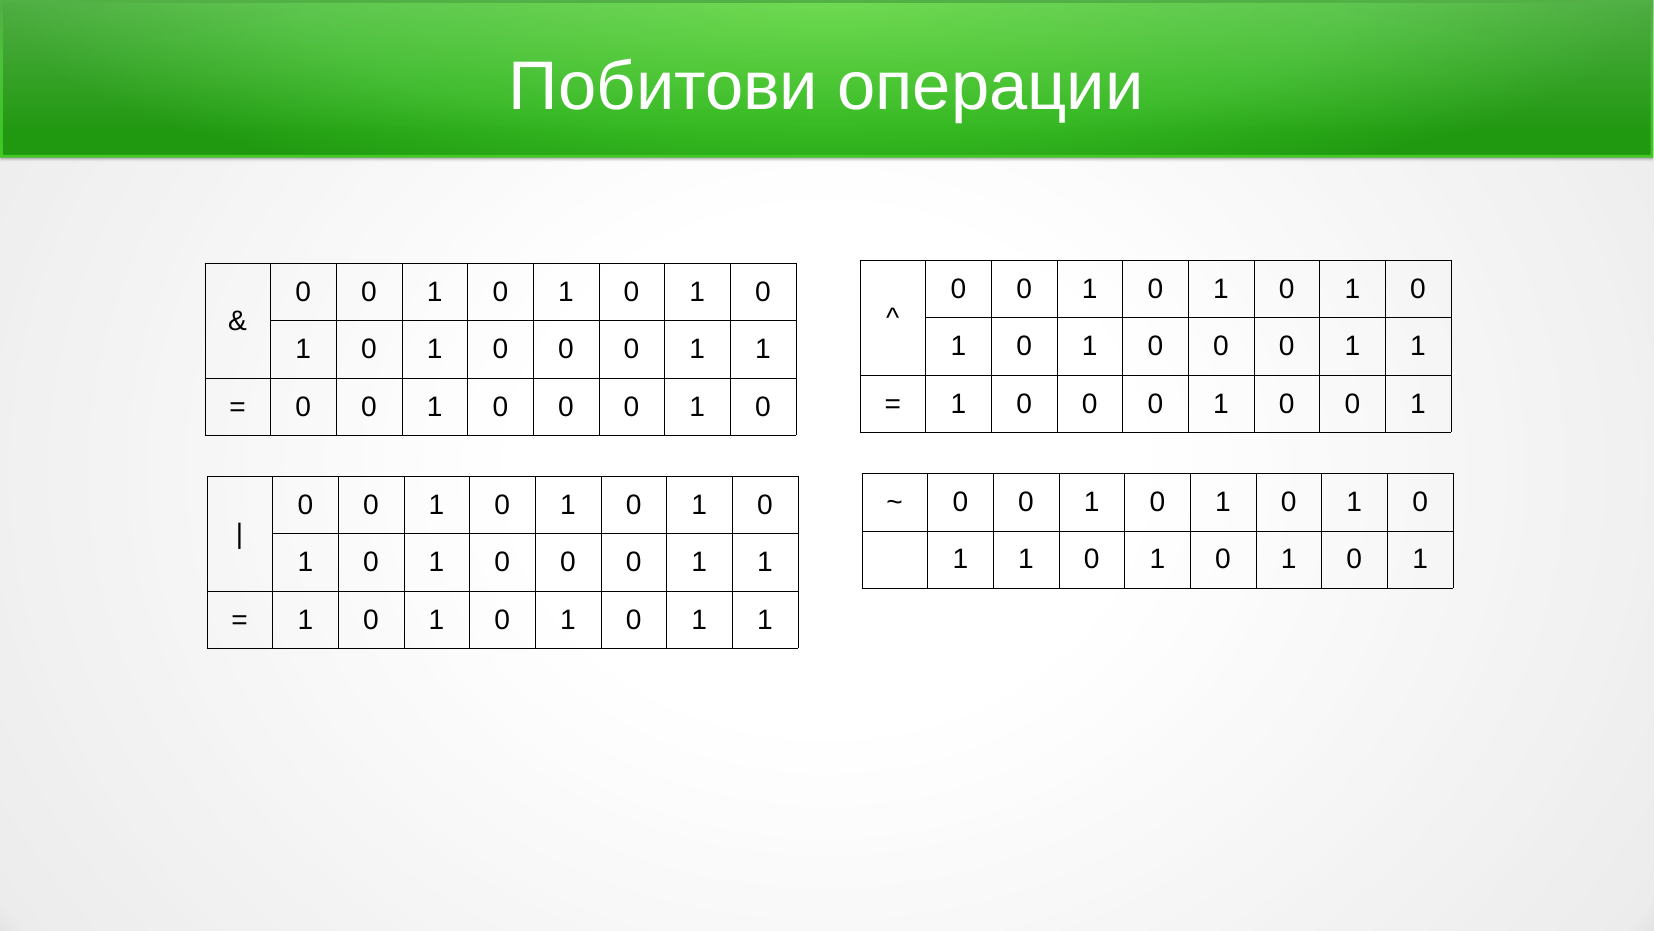

# Побитови операции
| ^ | 0 | 0 | 1 | 0 | 1 | 0 | 1 | 0 |
| --- | --- | --- | --- | --- | --- | --- | --- | --- |
| | 1 | 0 | 1 | 0 | 0 | 0 | 1 | 1 |
| = | 1 | 0 | 0 | 0 | 1 | 0 | 0 | 1 |
| & | 0 | 0 | 1 | 0 | 1 | 0 | 1 | 0 |
| --- | --- | --- | --- | --- | --- | --- | --- | --- |
| | 1 | 0 | 1 | 0 | 0 | 0 | 1 | 1 |
| = | 0 | 0 | 1 | 0 | 0 | 0 | 1 | 0 |
| ~ | 0 | 0 | 1 | 0 | 1 | 0 | 1 | 0 |
| --- | --- | --- | --- | --- | --- | --- | --- | --- |
| | 1 | 1 | 0 | 1 | 0 | 1 | 0 | 1 |
| | | 0 | 0 | 1 | 0 | 1 | 0 | 1 | 0 |
| --- | --- | --- | --- | --- | --- | --- | --- | --- |
| | 1 | 0 | 1 | 0 | 0 | 0 | 1 | 1 |
| = | 1 | 0 | 1 | 0 | 1 | 0 | 1 | 1 |